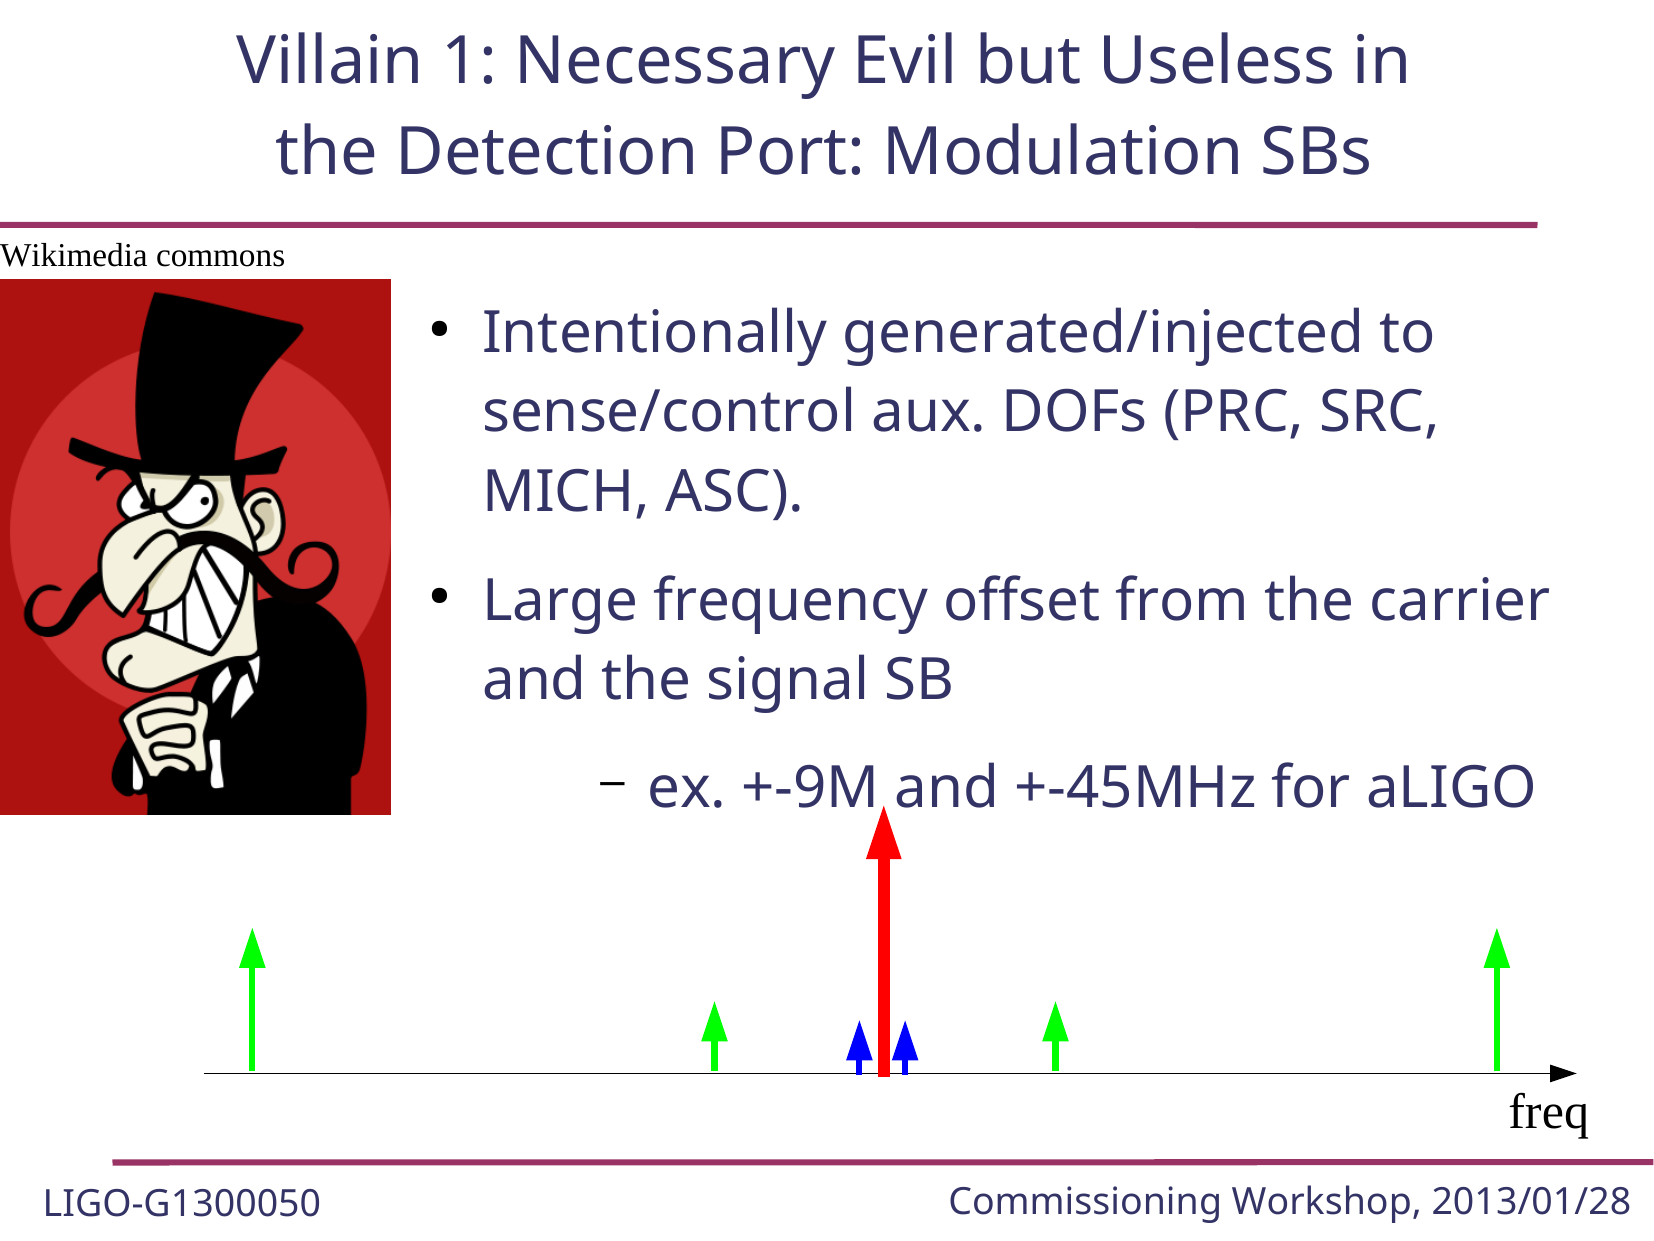

# Villain 1: Necessary Evil but Useless in the Detection Port: Modulation SBs
Wikimedia commons
Intentionally generated/injected to sense/control aux. DOFs (PRC, SRC, MICH, ASC).
Large frequency offset from the carrier and the signal SB
ex. +-9M and +-45MHz for aLIGO
freq